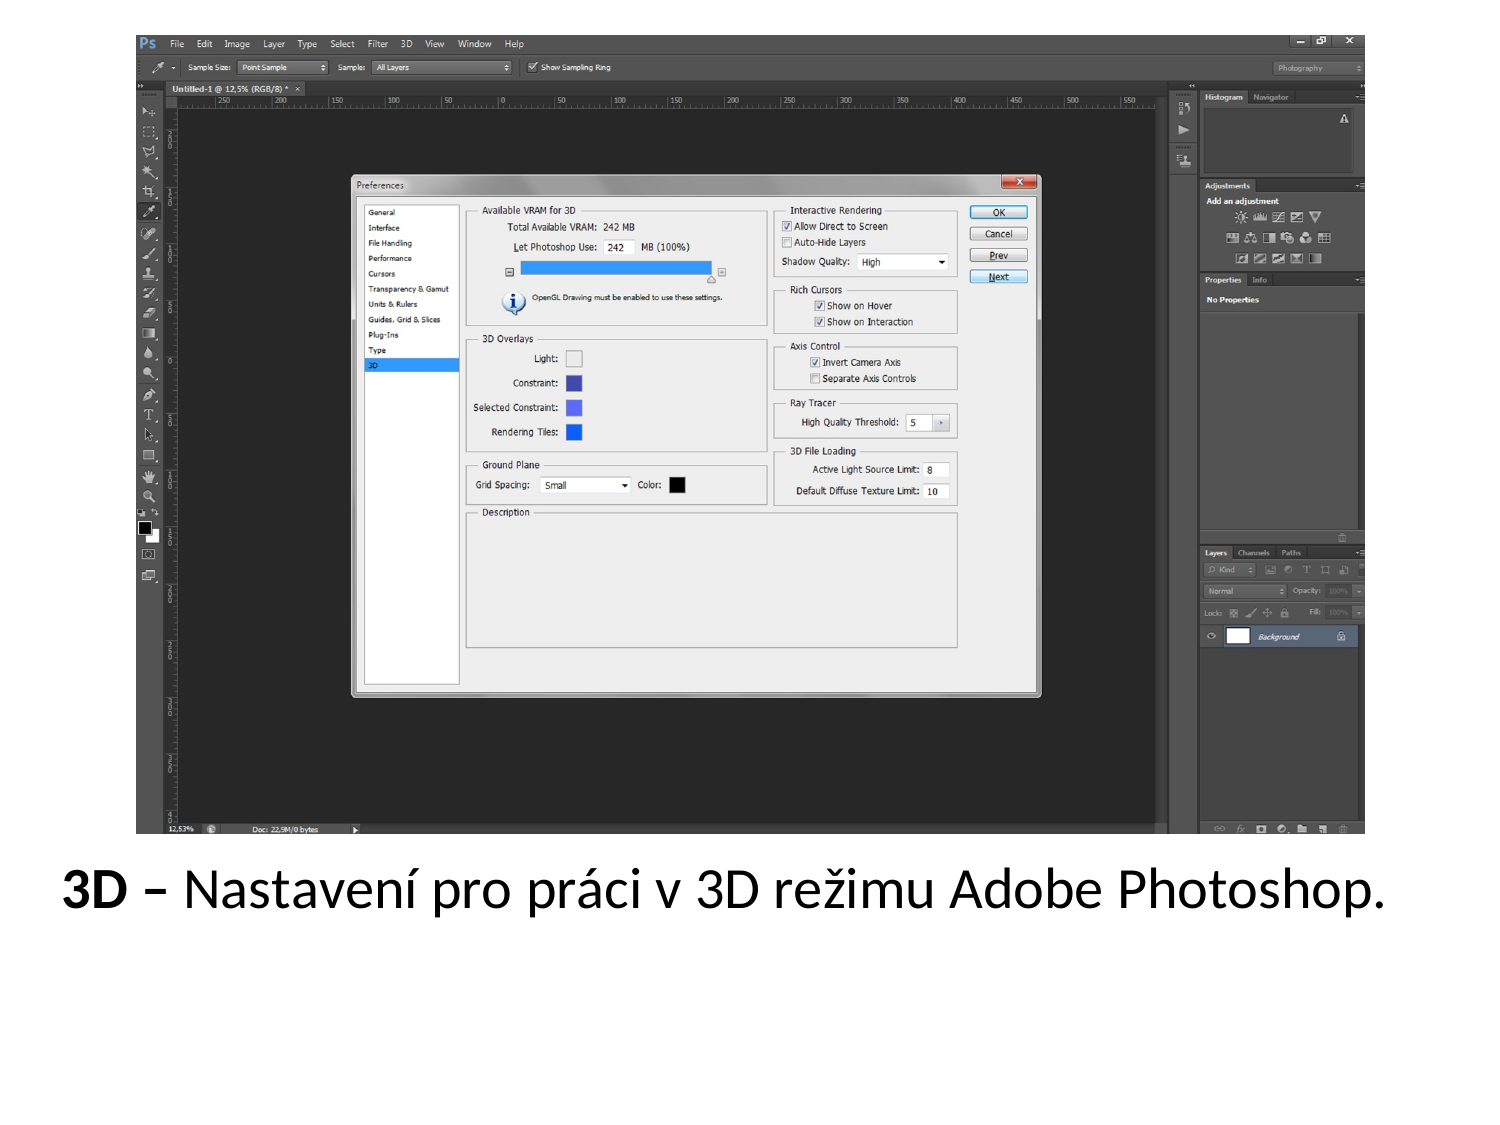

3D – Nastavení pro práci v 3D režimu Adobe Photoshop.